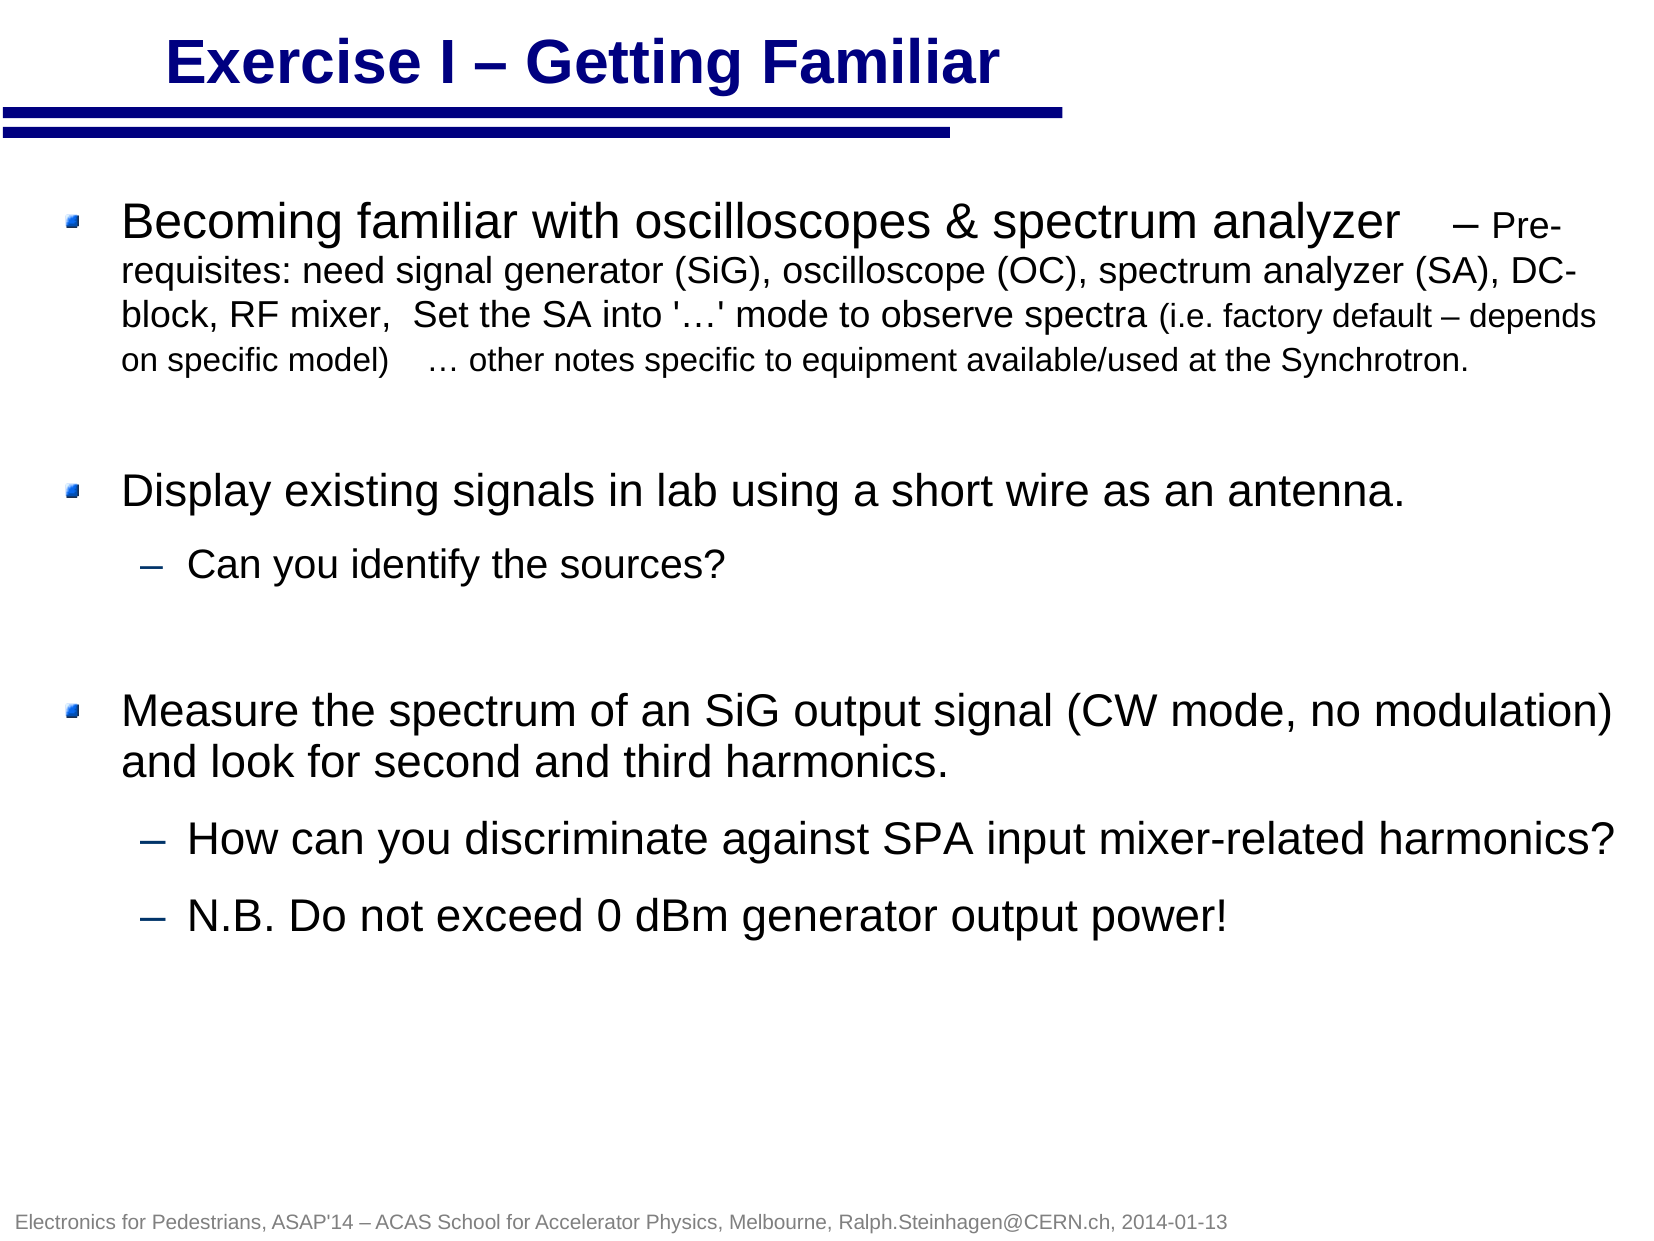

# Exercise I – Getting Familiar
Becoming familiar with oscilloscopes & spectrum analyzer 	 – Pre-requisites: need signal generator (SiG), oscilloscope (OC), spectrum analyzer (SA), DC-block, RF mixer, Set the SA into '…' mode to observe spectra (i.e. factory default – depends on specific model) … other notes specific to equipment available/used at the Synchrotron.
Display existing signals in lab using a short wire as an antenna.
Can you identify the sources?
Measure the spectrum of an SiG output signal (CW mode, no modulation) and look for second and third harmonics.
How can you discriminate against SPA input mixer-related harmonics?
N.B. Do not exceed 0 dBm generator output power!